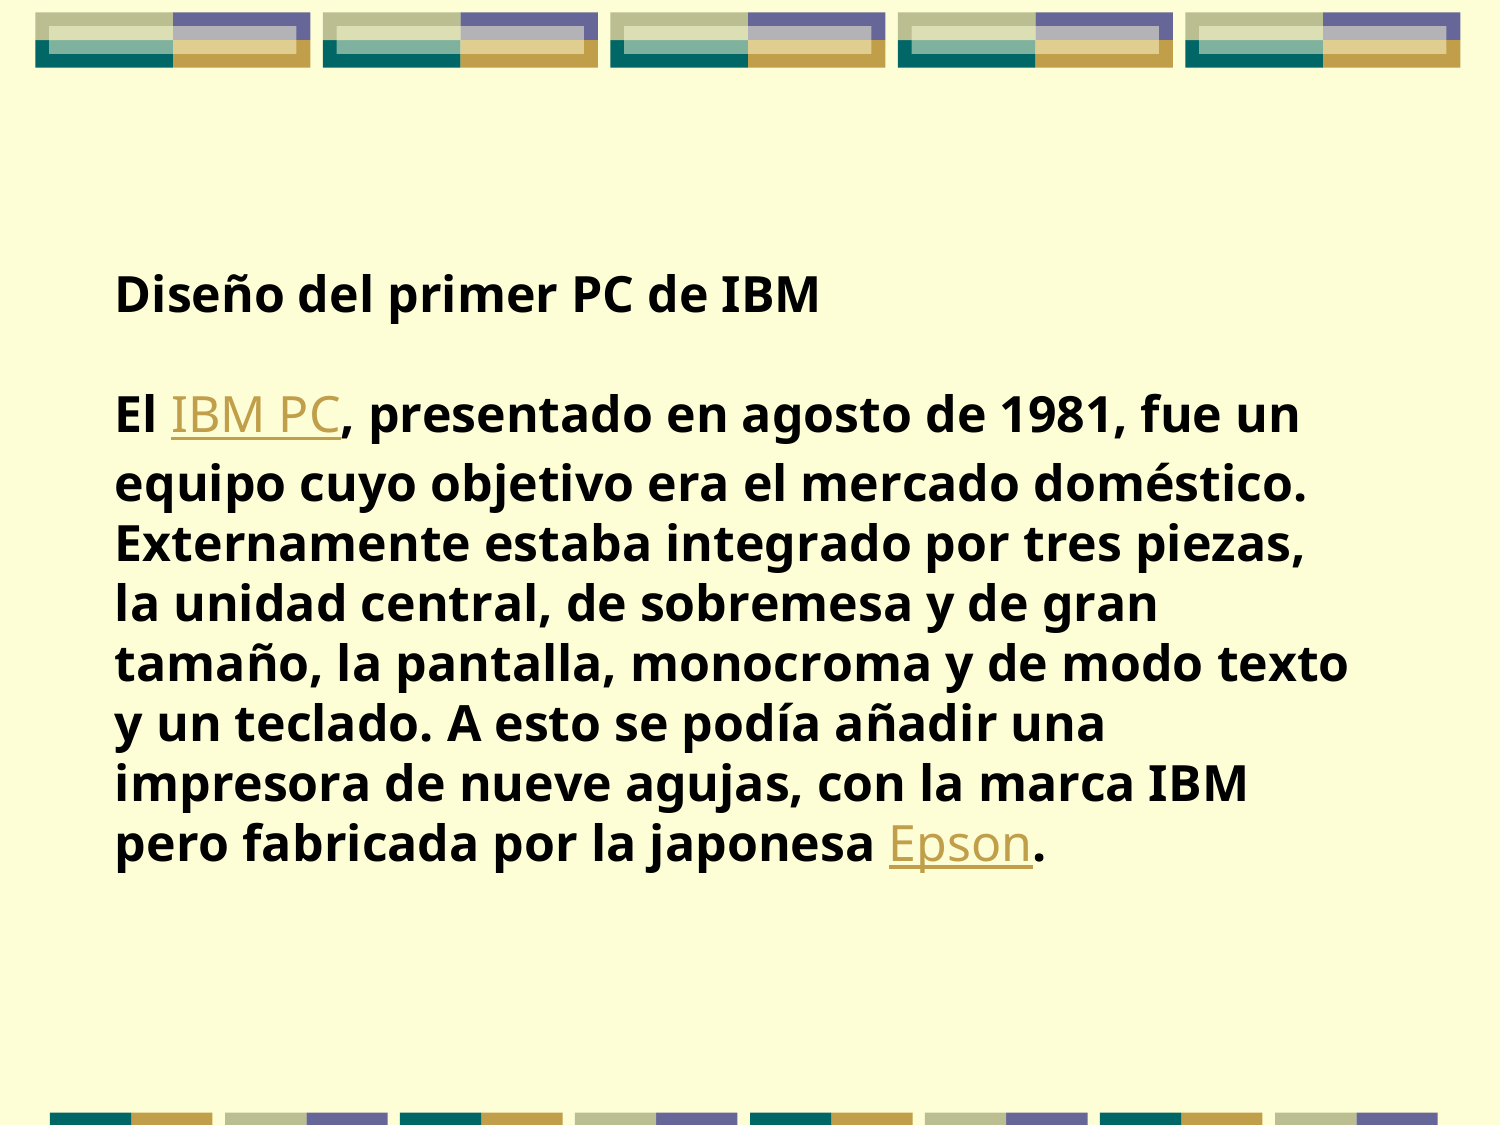

# Diseño del primer PC de IBM El IBM PC, presentado en agosto de 1981, fue un equipo cuyo objetivo era el mercado doméstico. Externamente estaba integrado por tres piezas, la unidad central, de sobremesa y de gran tamaño, la pantalla, monocroma y de modo texto y un teclado. A esto se podía añadir una impresora de nueve agujas, con la marca IBM pero fabricada por la japonesa Epson.